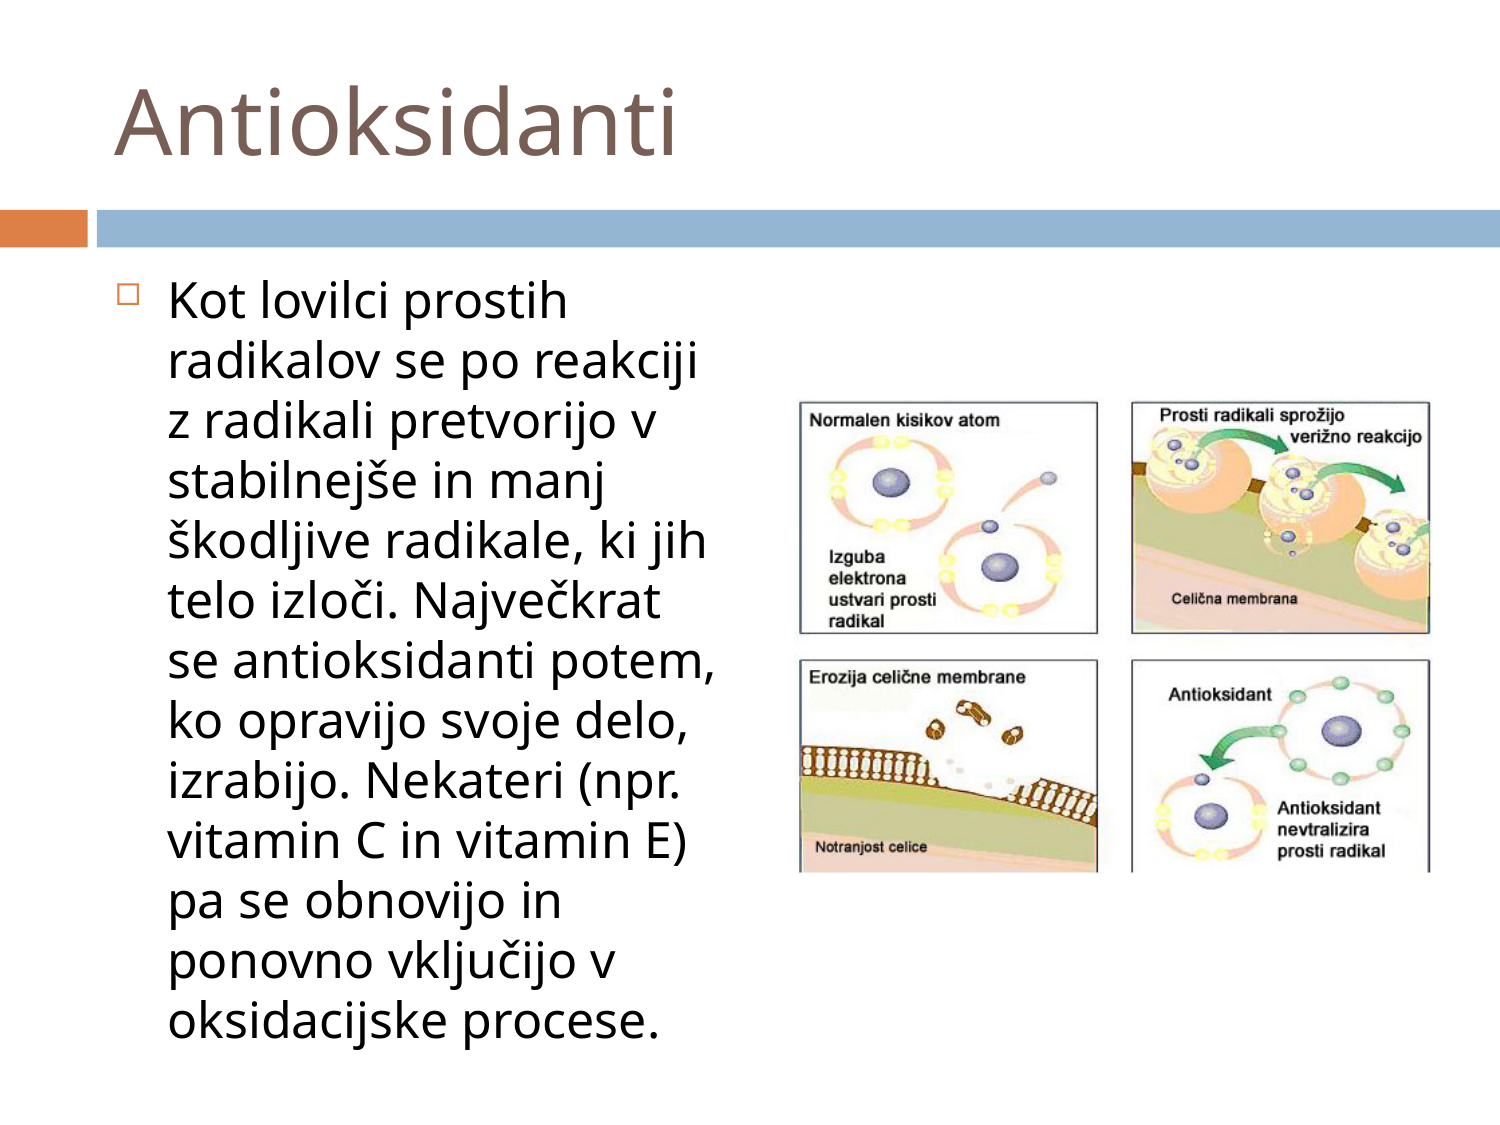

# Antioksidanti
Kot lovilci prostih radikalov se po reakciji z radikali pretvorijo v stabilnejše in manj škodljive radikale, ki jih telo izloči. Največkrat se antioksidanti potem, ko opravijo svoje delo, izrabijo. Nekateri (npr. vitamin C in vitamin E) pa se obnovijo in ponovno vključijo v oksidacijske procese.